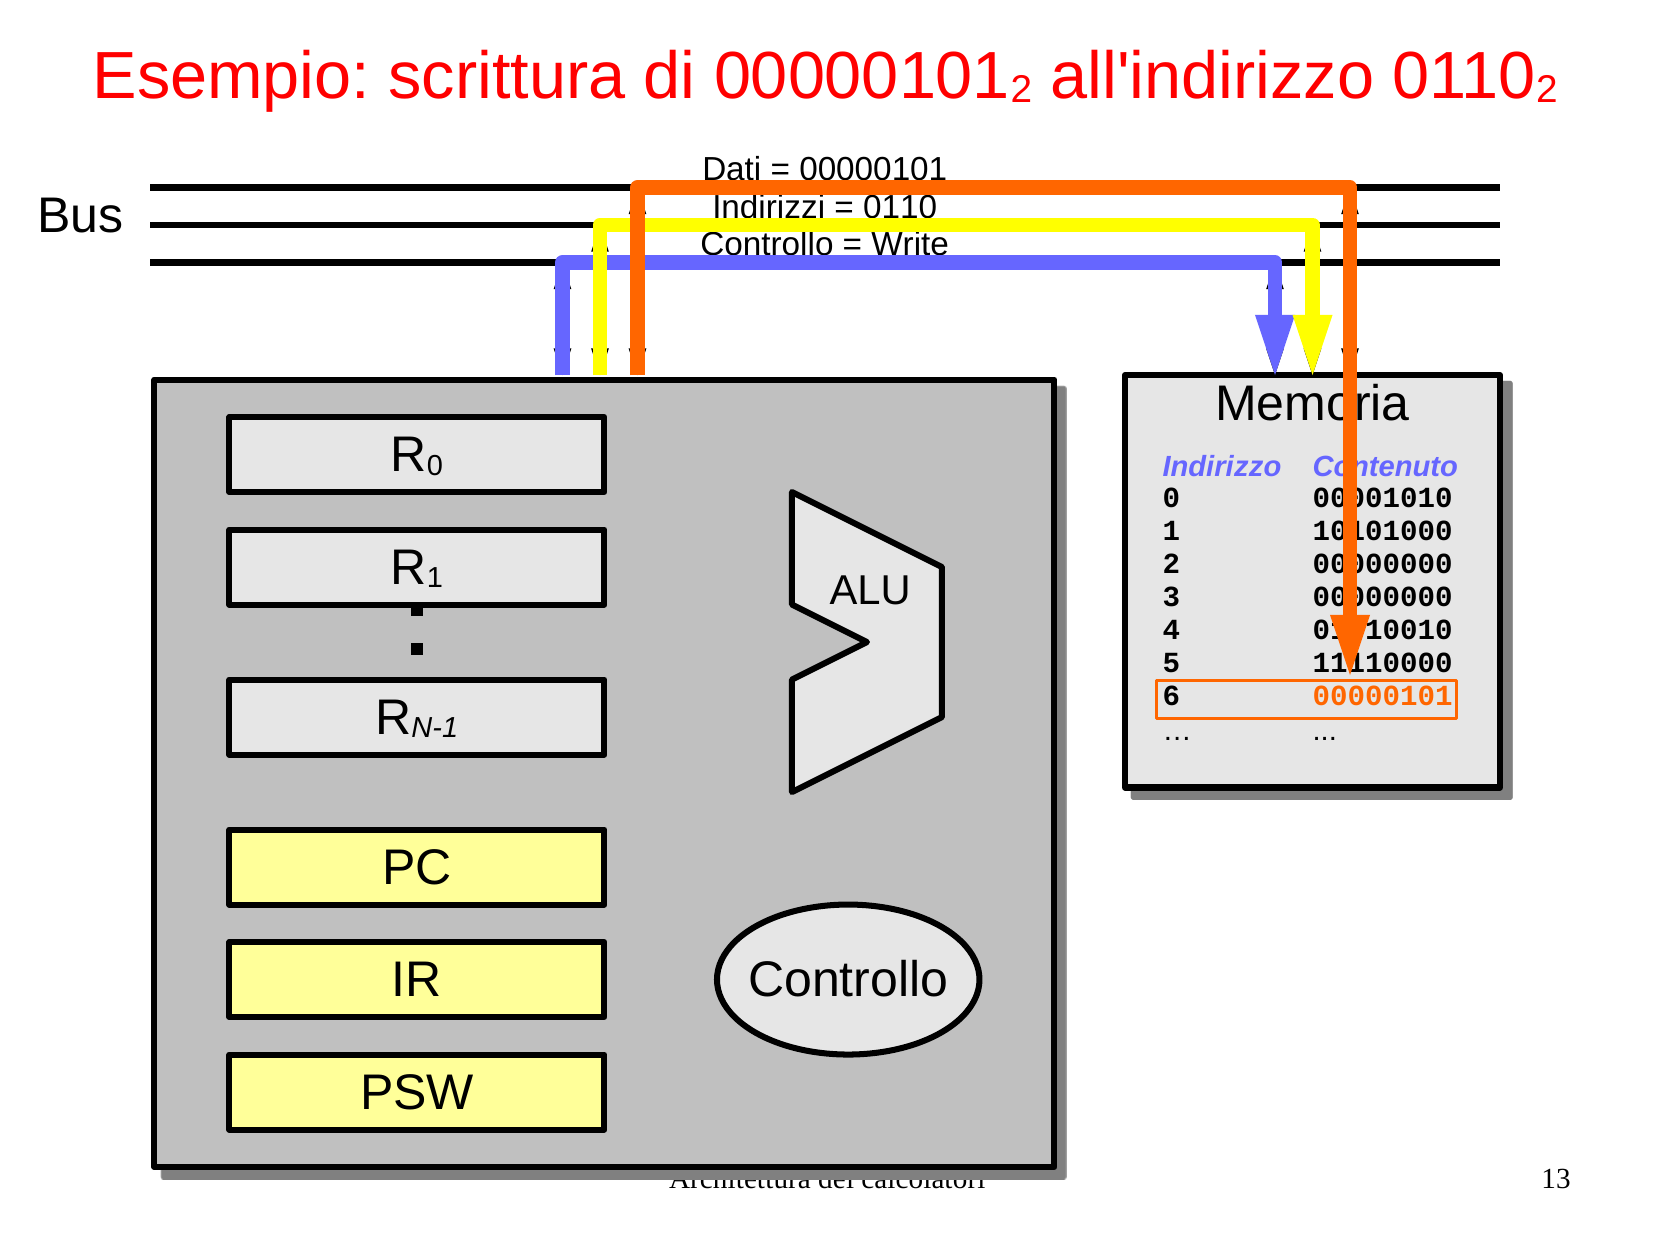

# Esempio: scrittura di 000001012 all'indirizzo 01102
Bus
Dati = 00000101
Indirizzi = 0110
Controllo = Write
Memoria
R0
Indirizzo	Contenuto
0		00001010
1		10101000
2		00000000
3		00000000
4		01010010
5		11110000
6		00000101
…		...
R1
ALU
RN-1
PC
Controllo
IR
PSW
Architettura dei calcolatori
13